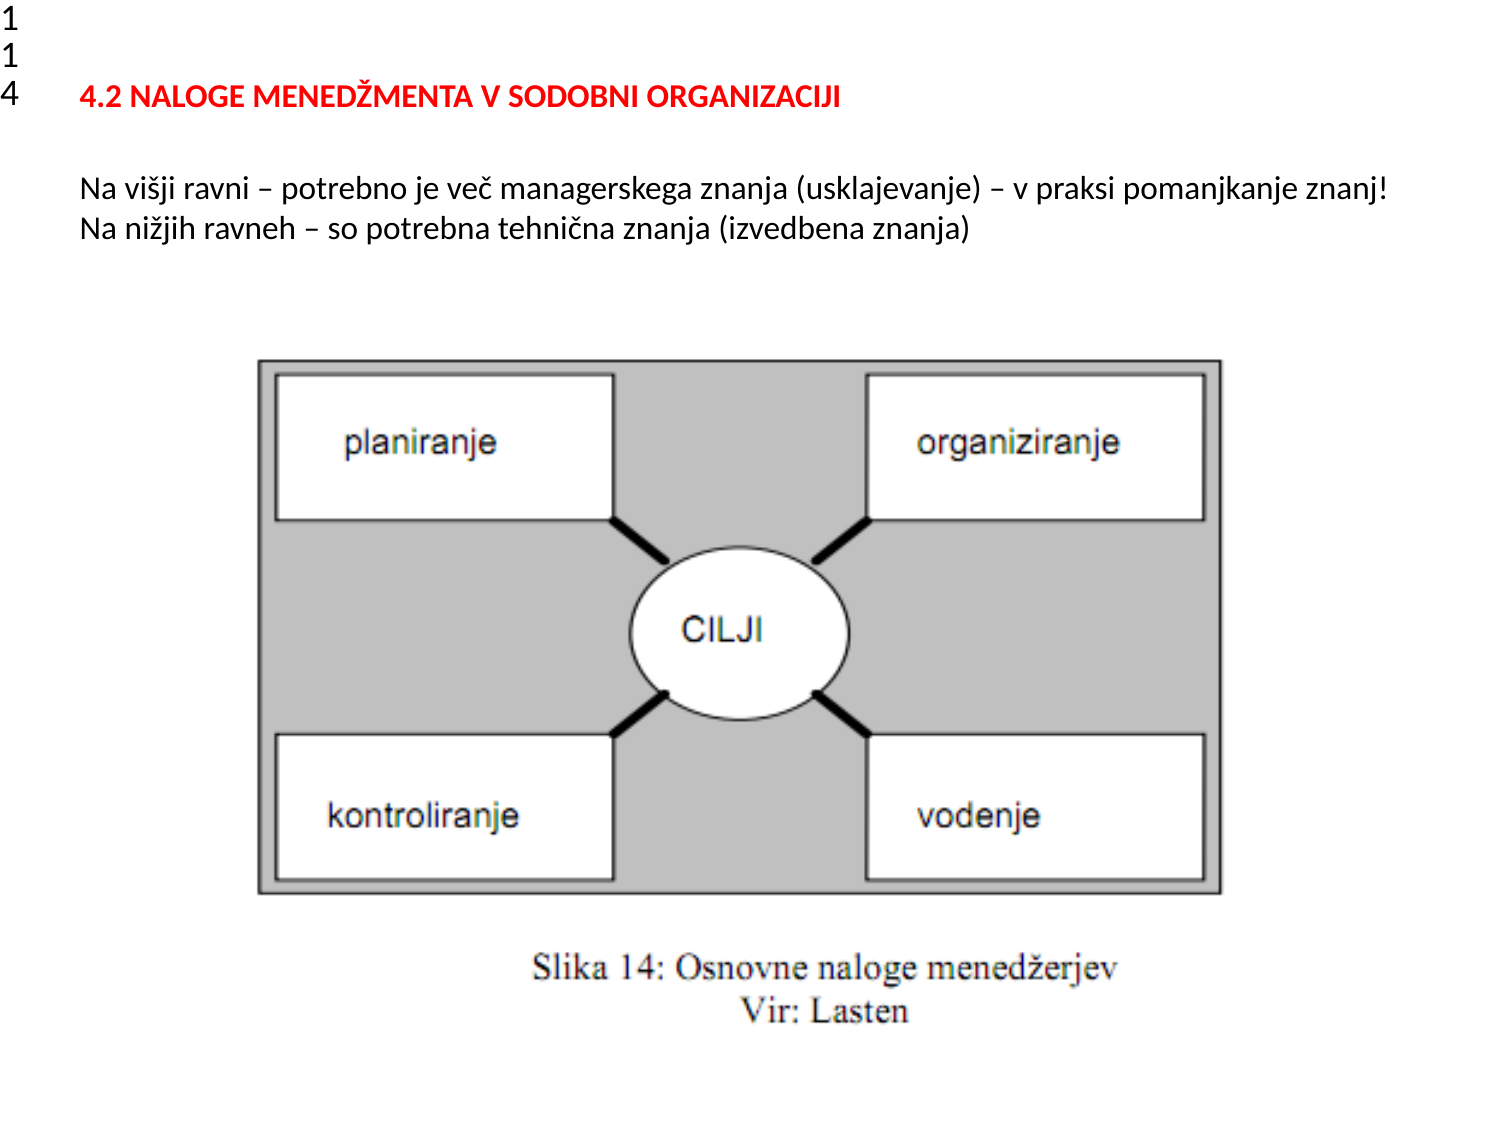

4.2 NALOGE MENEDŽMENTA V SODOBNI ORGANIZACIJI
Na višji ravni – potrebno je več managerskega znanja (usklajevanje) – v praksi pomanjkanje znanj!
Na nižjih ravneh – so potrebna tehnična znanja (izvedbena znanja)